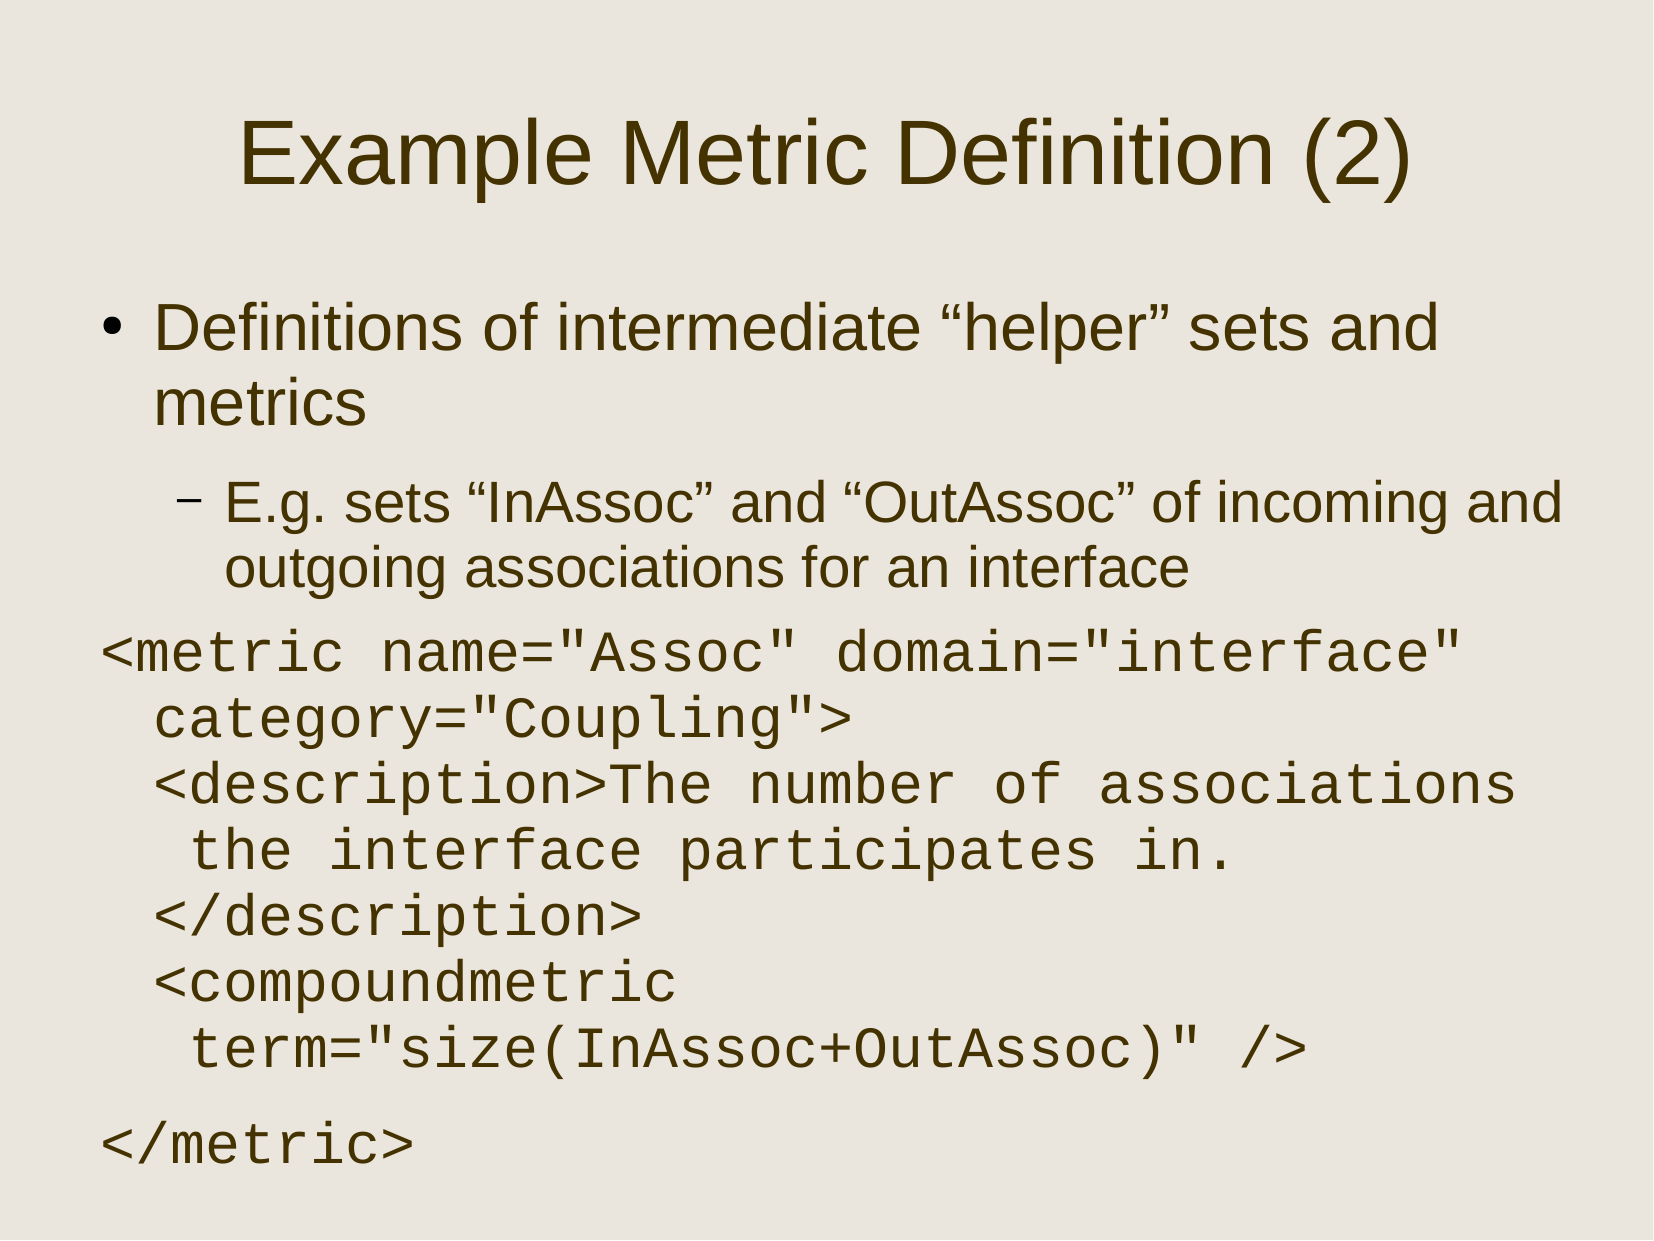

# Example Metric Definition (2)
Definitions of intermediate “helper” sets and metrics
E.g. sets “InAssoc” and “OutAssoc” of incoming and outgoing associations for an interface
<metric name="Assoc" domain="interface" category="Coupling">
<description>The number of associations
 the interface participates in.
</description>
<compoundmetric
 term="size(InAssoc+OutAssoc)" />
</metric>